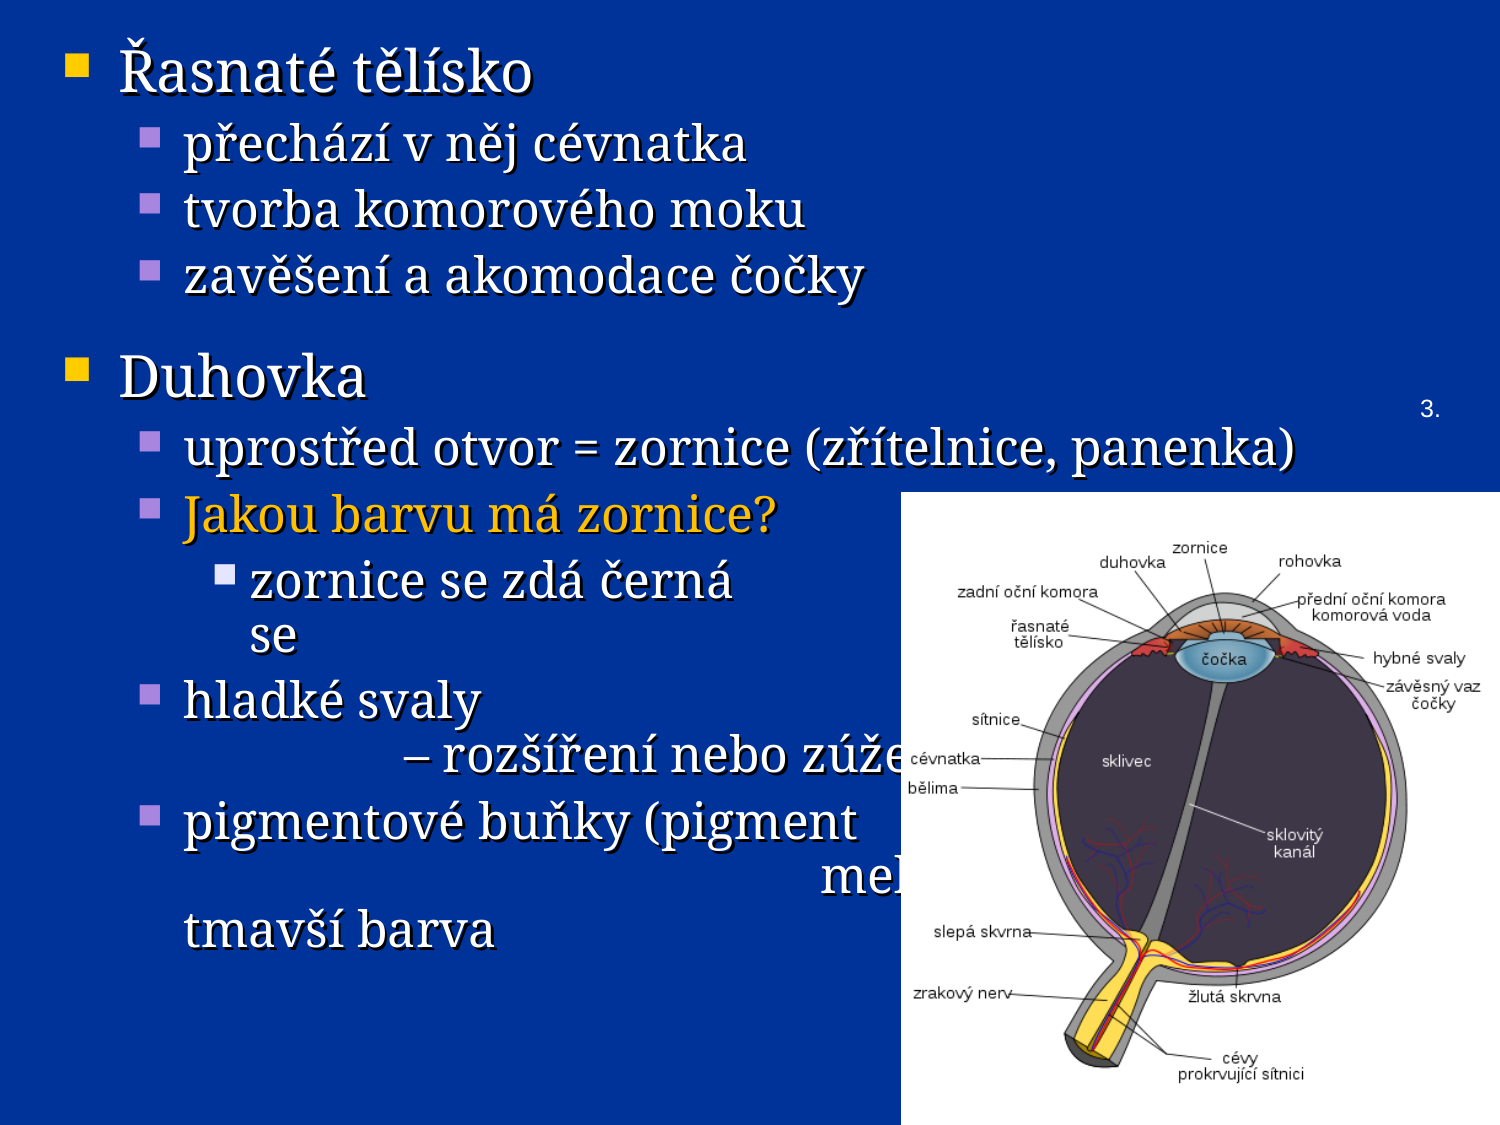

# Řasnaté tělísko
přechází v něj cévnatka
tvorba komorového moku
zavěšení a akomodace čočky
Duhovka
uprostřed otvor = zornice (zřítelnice, panenka)
Jakou barvu má zornice?
zornice se zdá černá zdá se
hladké svaly – rozšíření nebo zúžení zornice
pigmentové buňky (pigment melanin – čím více, tím tmavší barva očí)
3.